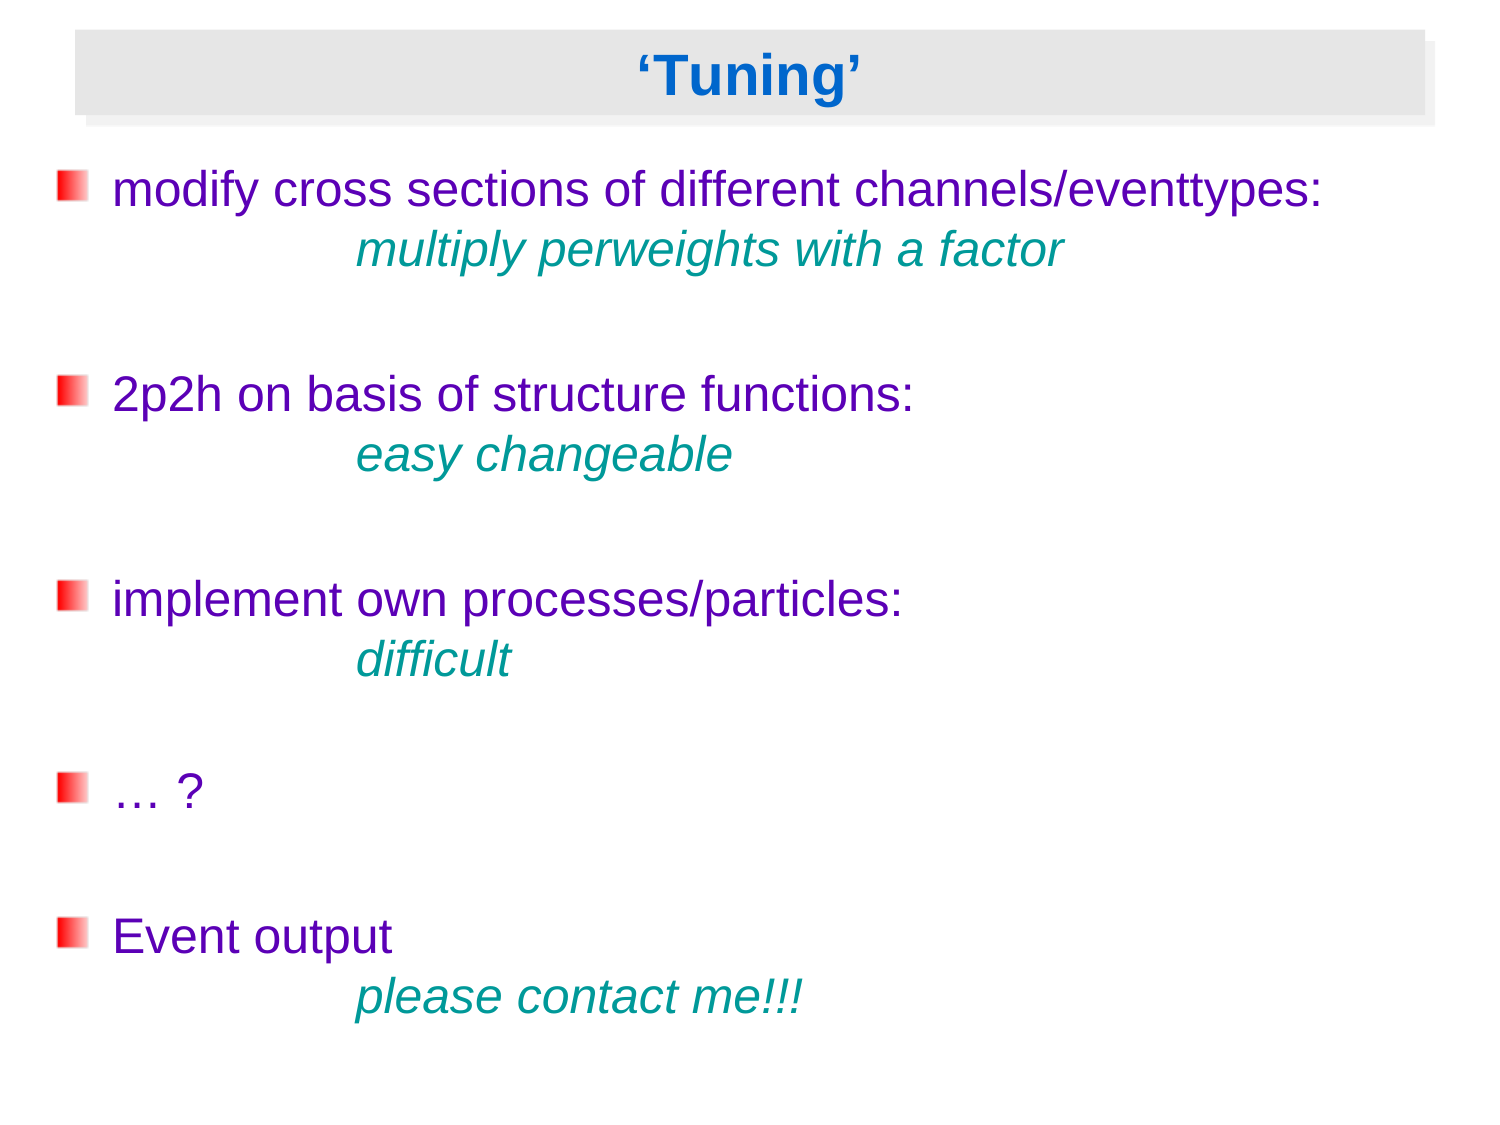

# ‘Tuning’
modify cross sections of different channels/eventtypes:
		multiply perweights with a factor
2p2h on basis of structure functions:
		easy changeable
implement own processes/particles:
		difficult
… ?
Event output
		please contact me!!!